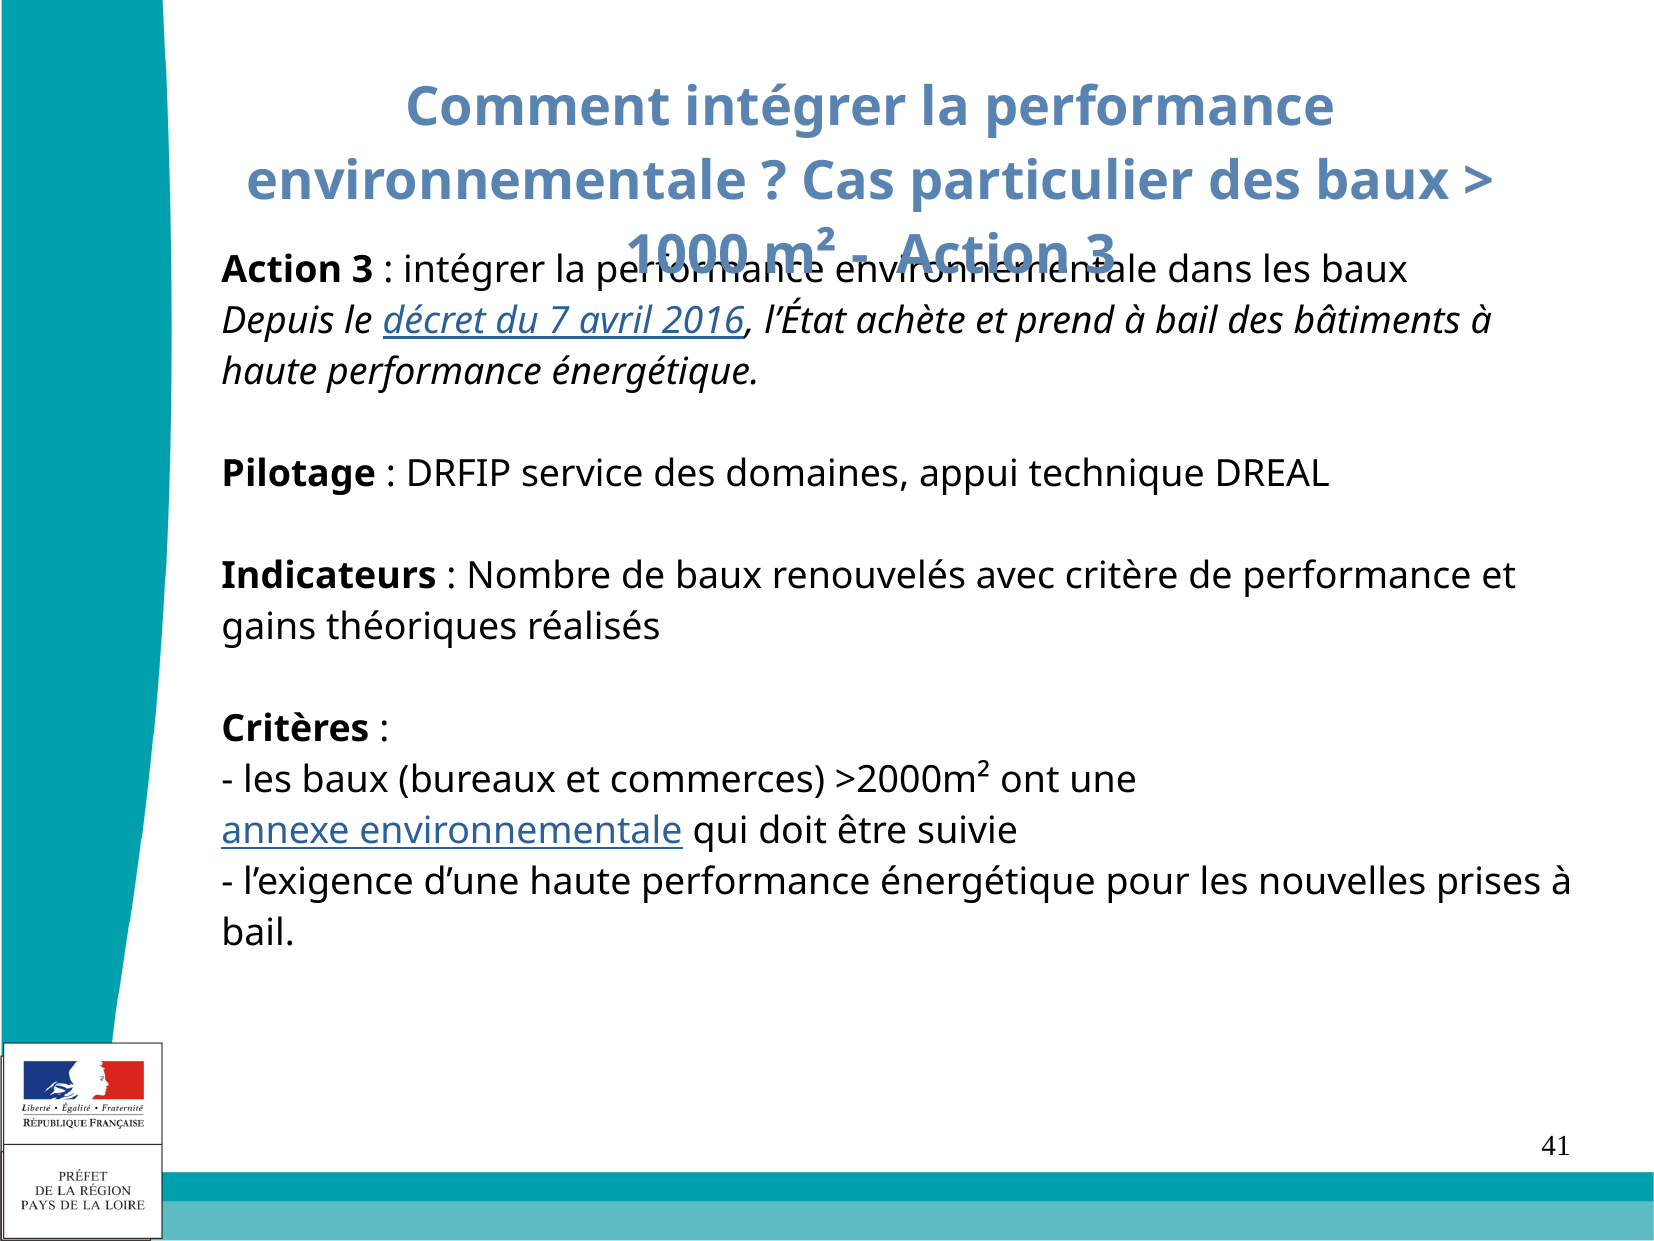

Comment intégrer la performance environnementale ? Cas particulier des baux > 1000 m² - Action 3
Action 3 : intégrer la performance environnementale dans les baux
Depuis le décret du 7 avril 2016, l’État achète et prend à bail des bâtiments à haute performance énergétique.
Pilotage : DRFIP service des domaines, appui technique DREAL
Indicateurs : Nombre de baux renouvelés avec critère de performance et gains théoriques réalisés
Critères :
- les baux (bureaux et commerces) >2000m² ont une annexe environnementale qui doit être suivie
- l’exigence d’une haute performance énergétique pour les nouvelles prises à bail.
41